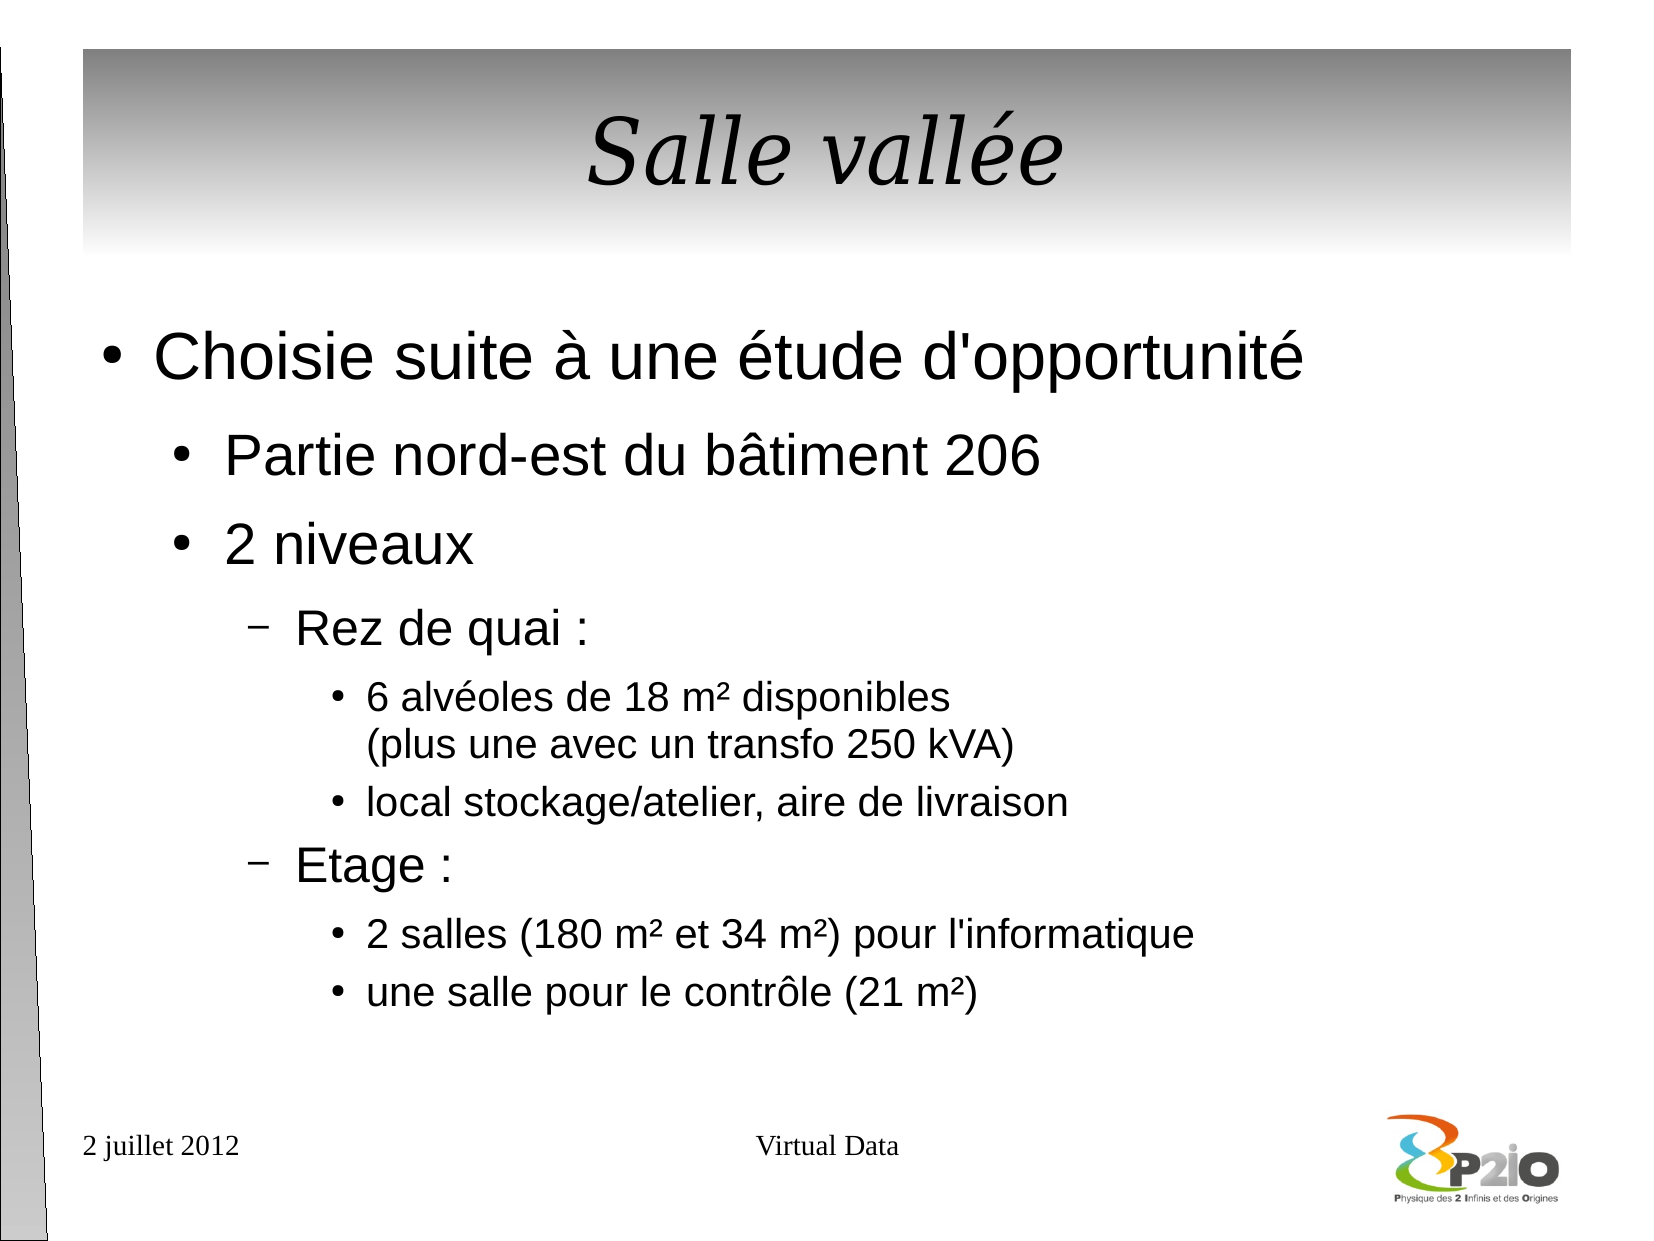

# Salle vallée
Choisie suite à une étude d'opportunité
Partie nord-est du bâtiment 206
2 niveaux
Rez de quai :
6 alvéoles de 18 m² disponibles
(plus une avec un transfo 250 kVA)
local stockage/atelier, aire de livraison
Etage :
2 salles (180 m² et 34 m²) pour l'informatique
une salle pour le contrôle (21 m²)